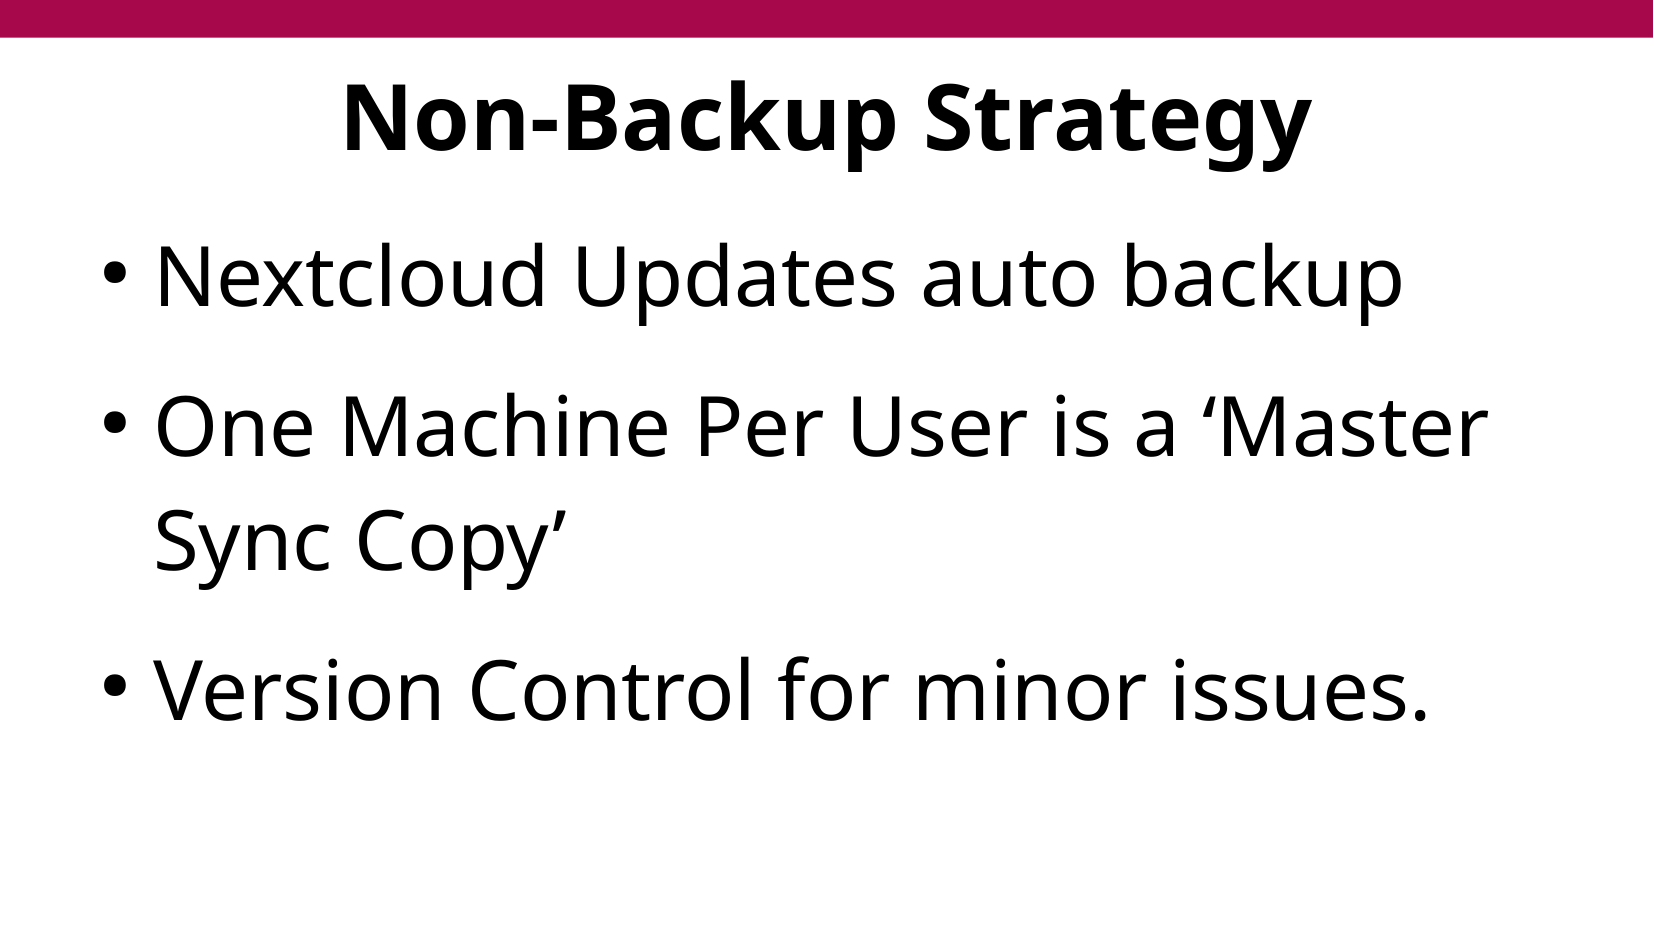

# Non-Backup Strategy
Nextcloud Updates auto backup
One Machine Per User is a ‘Master Sync Copy’
Version Control for minor issues.